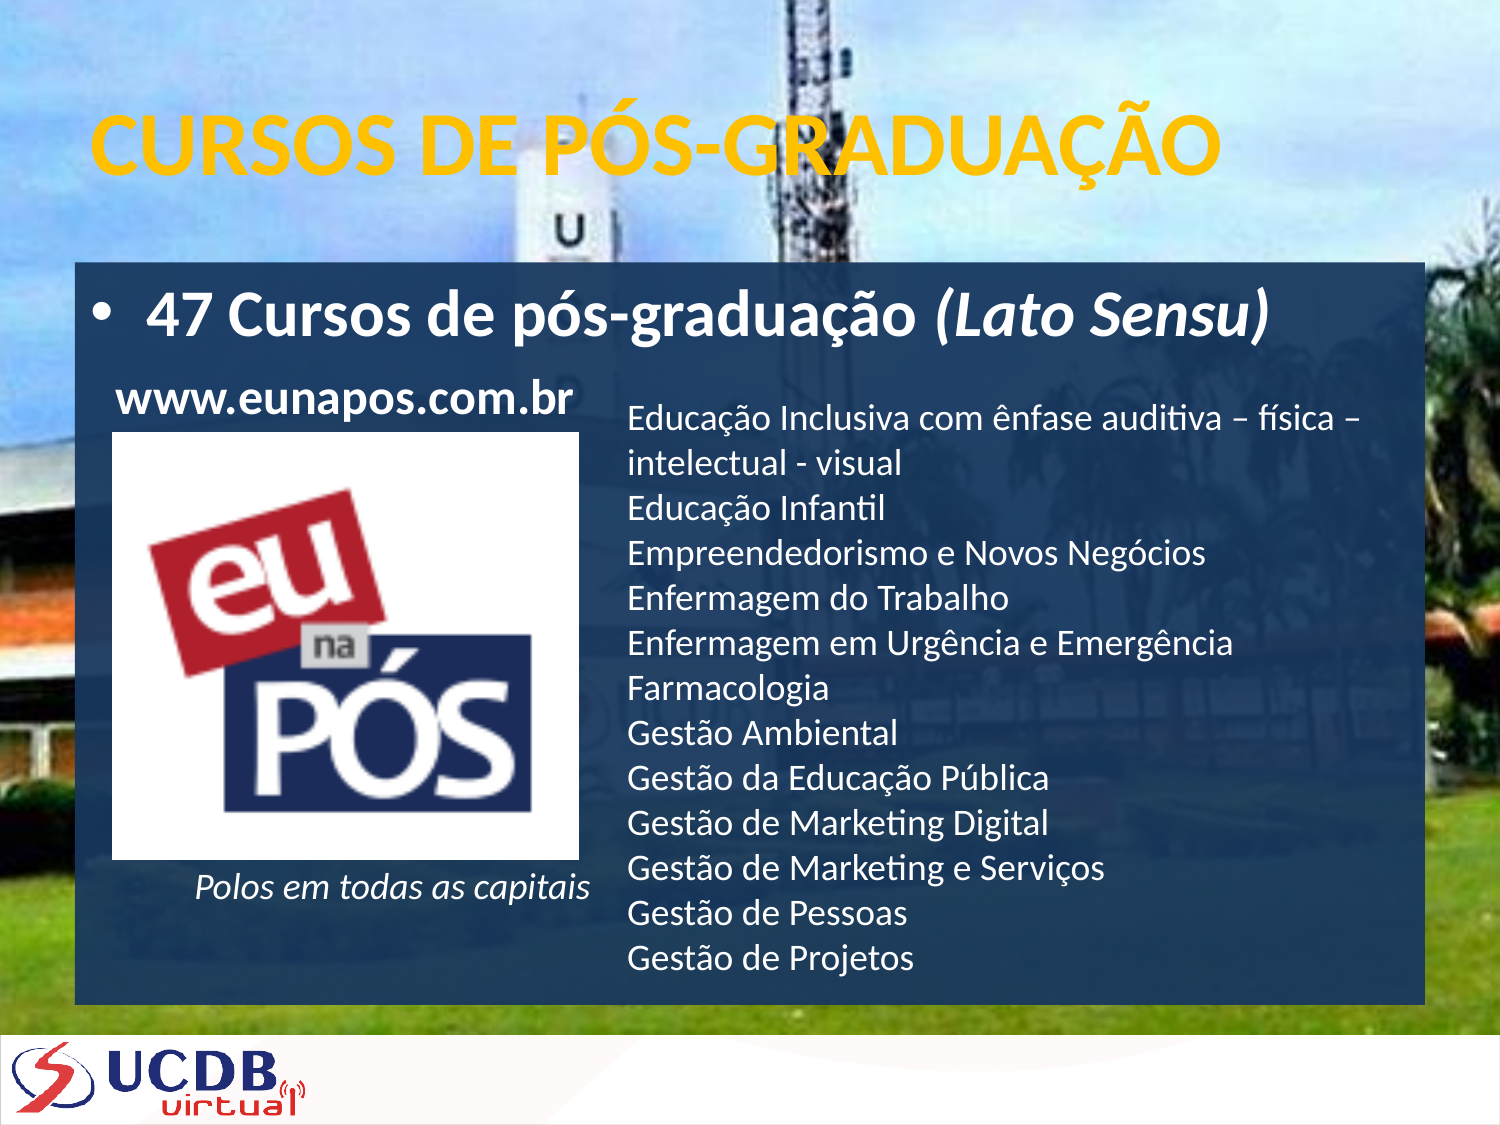

# CURSOS DE PÓS-GRADUAÇÃO
47 Cursos de pós-graduação (Lato Sensu)​
www.eunapos.com.br
Educação Inclusiva com ênfase auditiva – física – intelectual - visual
Educação Infantil
Empreendedorismo e Novos Negócios
Enfermagem do Trabalho
Enfermagem em Urgência e Emergência
Farmacologia
Gestão Ambiental
Gestão da Educação Pública
Gestão de Marketing Digital
Gestão de Marketing e Serviços
Gestão de Pessoas
Gestão de Projetos
Polos em todas as capitais